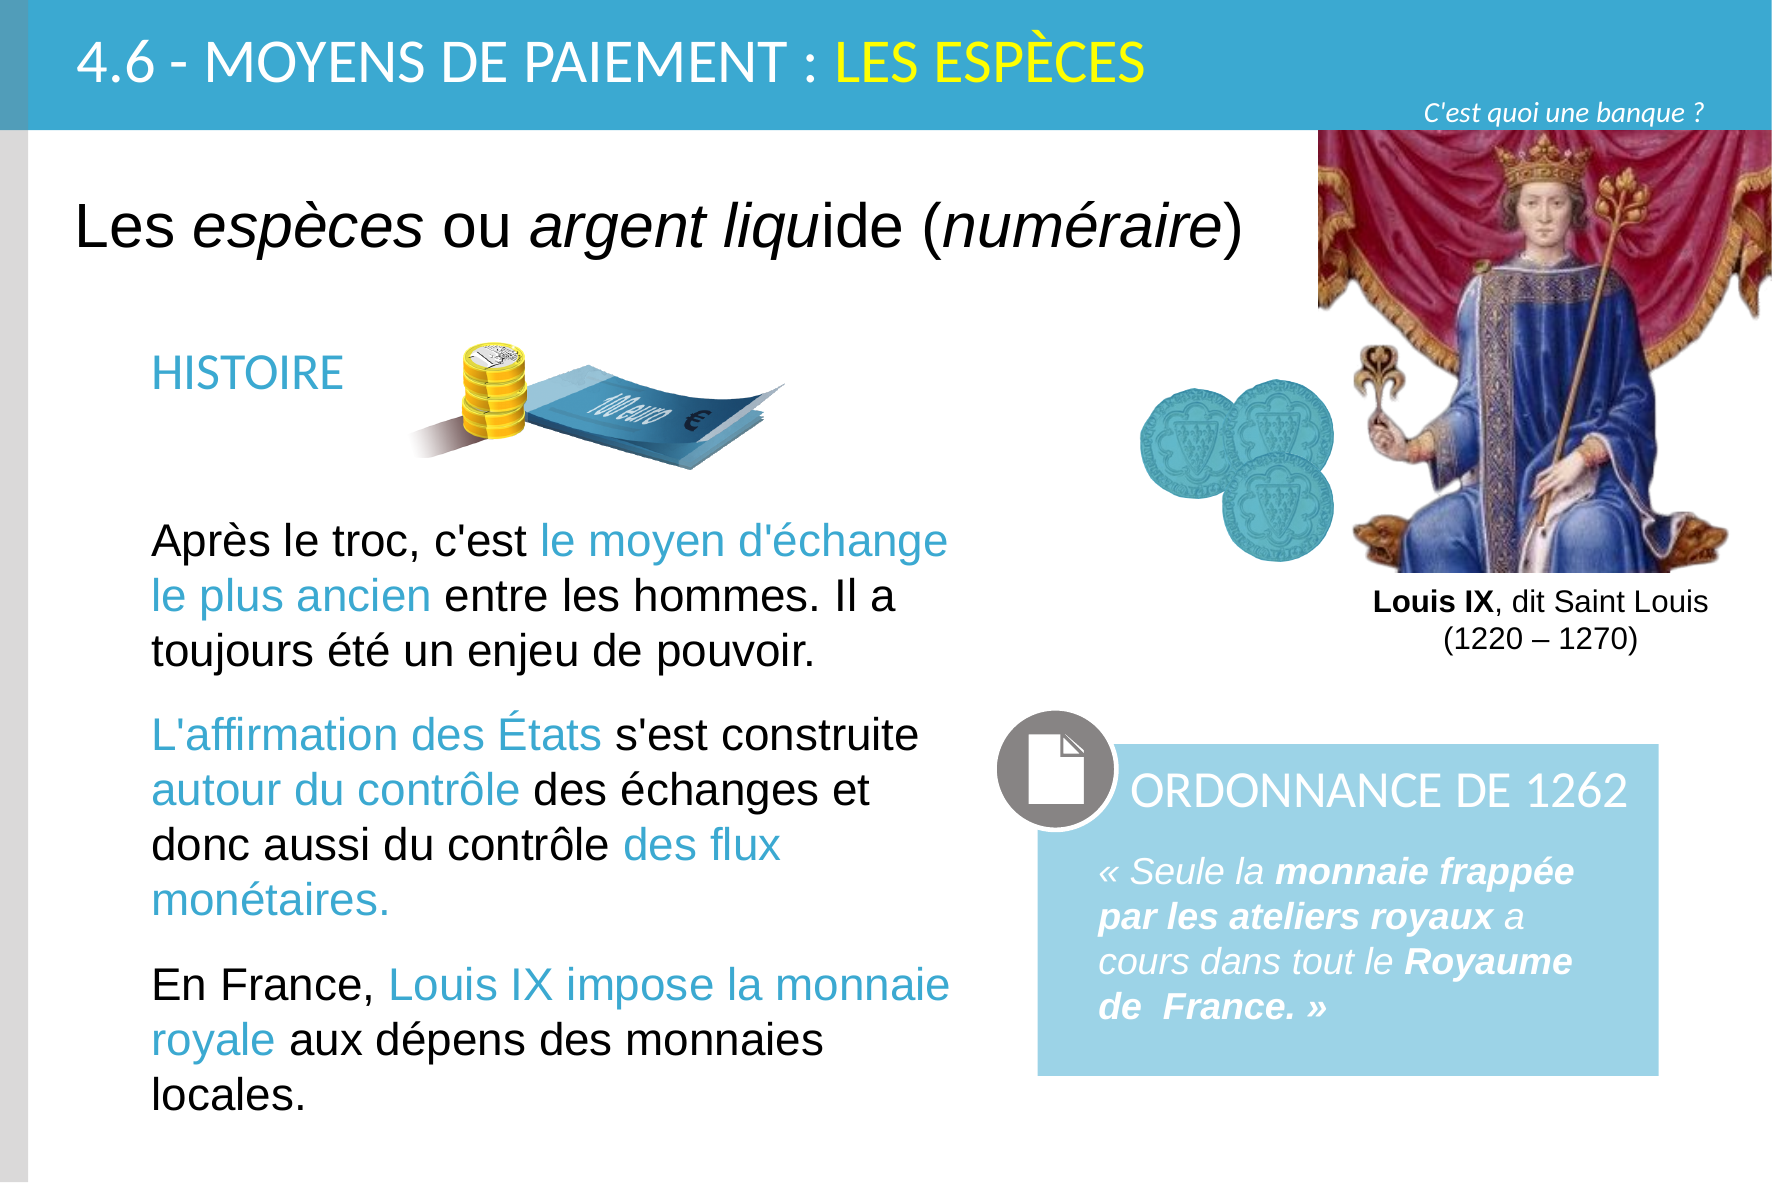

# 4.6 - MOYENS DE PAIEMENT : LES ESPÈCES
Les espèces ou argent liquide (numéraire)
HISTOIRE
Après le troc, c'est le moyen d'échange le plus ancien entre les hommes. Il a toujours été un enjeu de pouvoir.
L'affirmation des États s'est construite autour du contrôle des échanges et donc aussi du contrôle des flux monétaires.
En France, Louis IX impose la monnaie royale aux dépens des monnaies locales.
Louis IX, dit Saint Louis
(1220 – 1270)
ORDONNANCE DE 1262
« Seule la monnaie frappée par les ateliers royaux a cours dans tout le Royaume de France. »